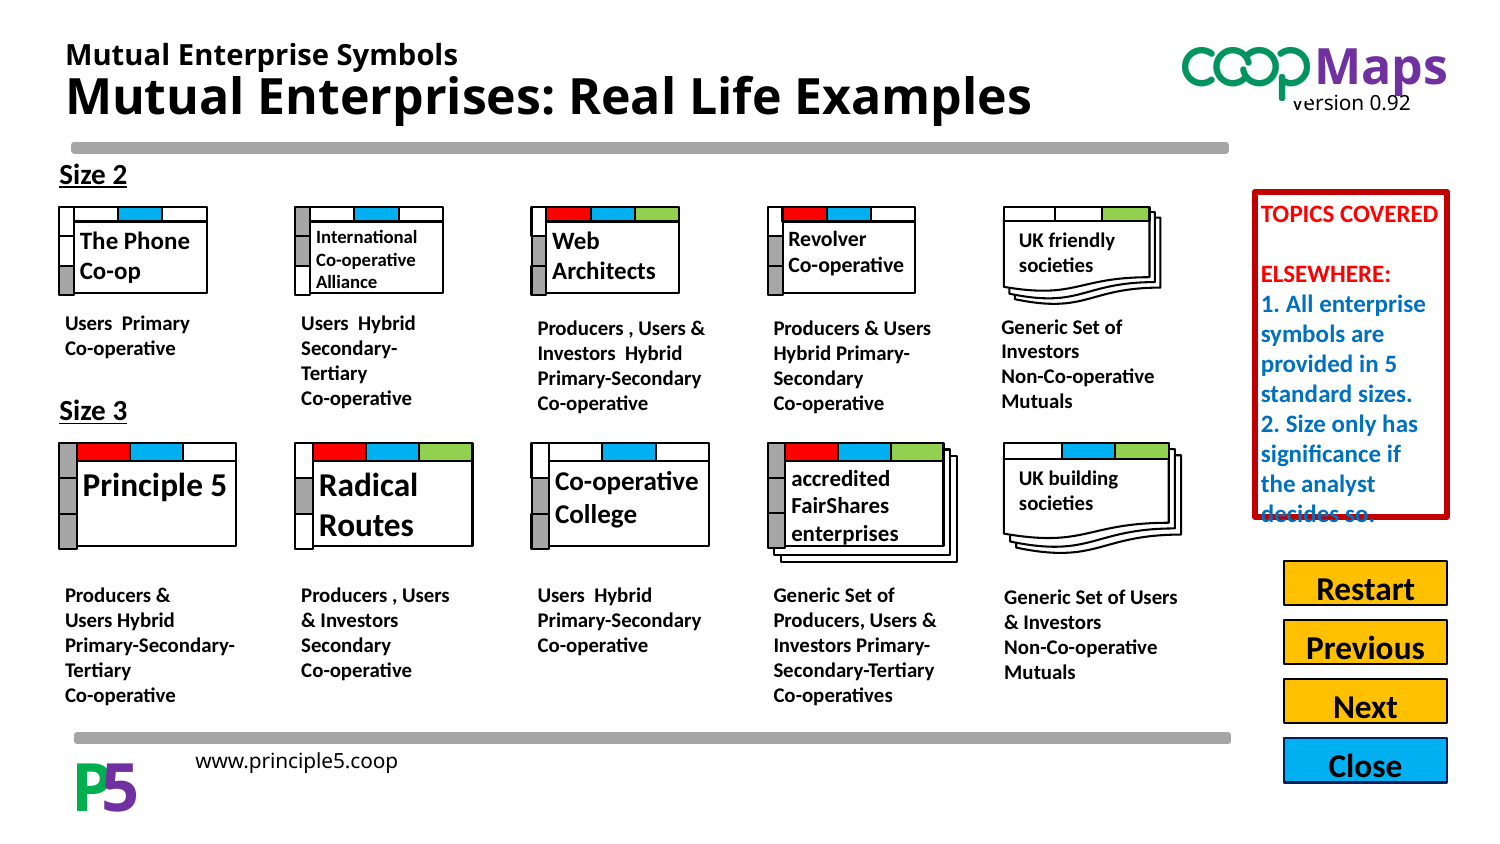

Maps
Version 0.92
Mutual Enterprise Symbols
Mutual Enterprises: Real Life Examples
Size 2
TOPICS COVERED
ELSEWHERE:
1. All enterprise
symbols are
provided in 5
standard sizes.
2. Size only has
significance if the analyst decides so.
The Phone Co-op
International Co-operative Alliance
Web Architects
Revolver
Co-operative
UK friendly societies
Users Primary
Co-operative
Users Hybrid
Secondary-
Tertiary
Co-operative
Generic Set of
Investors
Non-Co-operative
Mutuals
Producers , Users &
Investors Hybrid
Primary-Secondary
Co-operative
Producers & Users
Hybrid Primary-
Secondary
Co-operative
Size 3
Principle 5
Radical Routes
Co-operative
College
accredited FairShares enterprises
UK building societies
Restart
Producers &
Users Hybrid
Primary-Secondary-
Tertiary
Co-operative
Producers , Users
& Investors
Secondary
Co-operative
Users Hybrid
Primary-Secondary
Co-operative
Generic Set of
Producers, Users &
Investors Primary-
Secondary-Tertiary
Co-operatives
Generic Set of Users
& Investors
Non-Co-operative
Mutuals
Previous
Next
P
5
 www.principle5.coop
Close